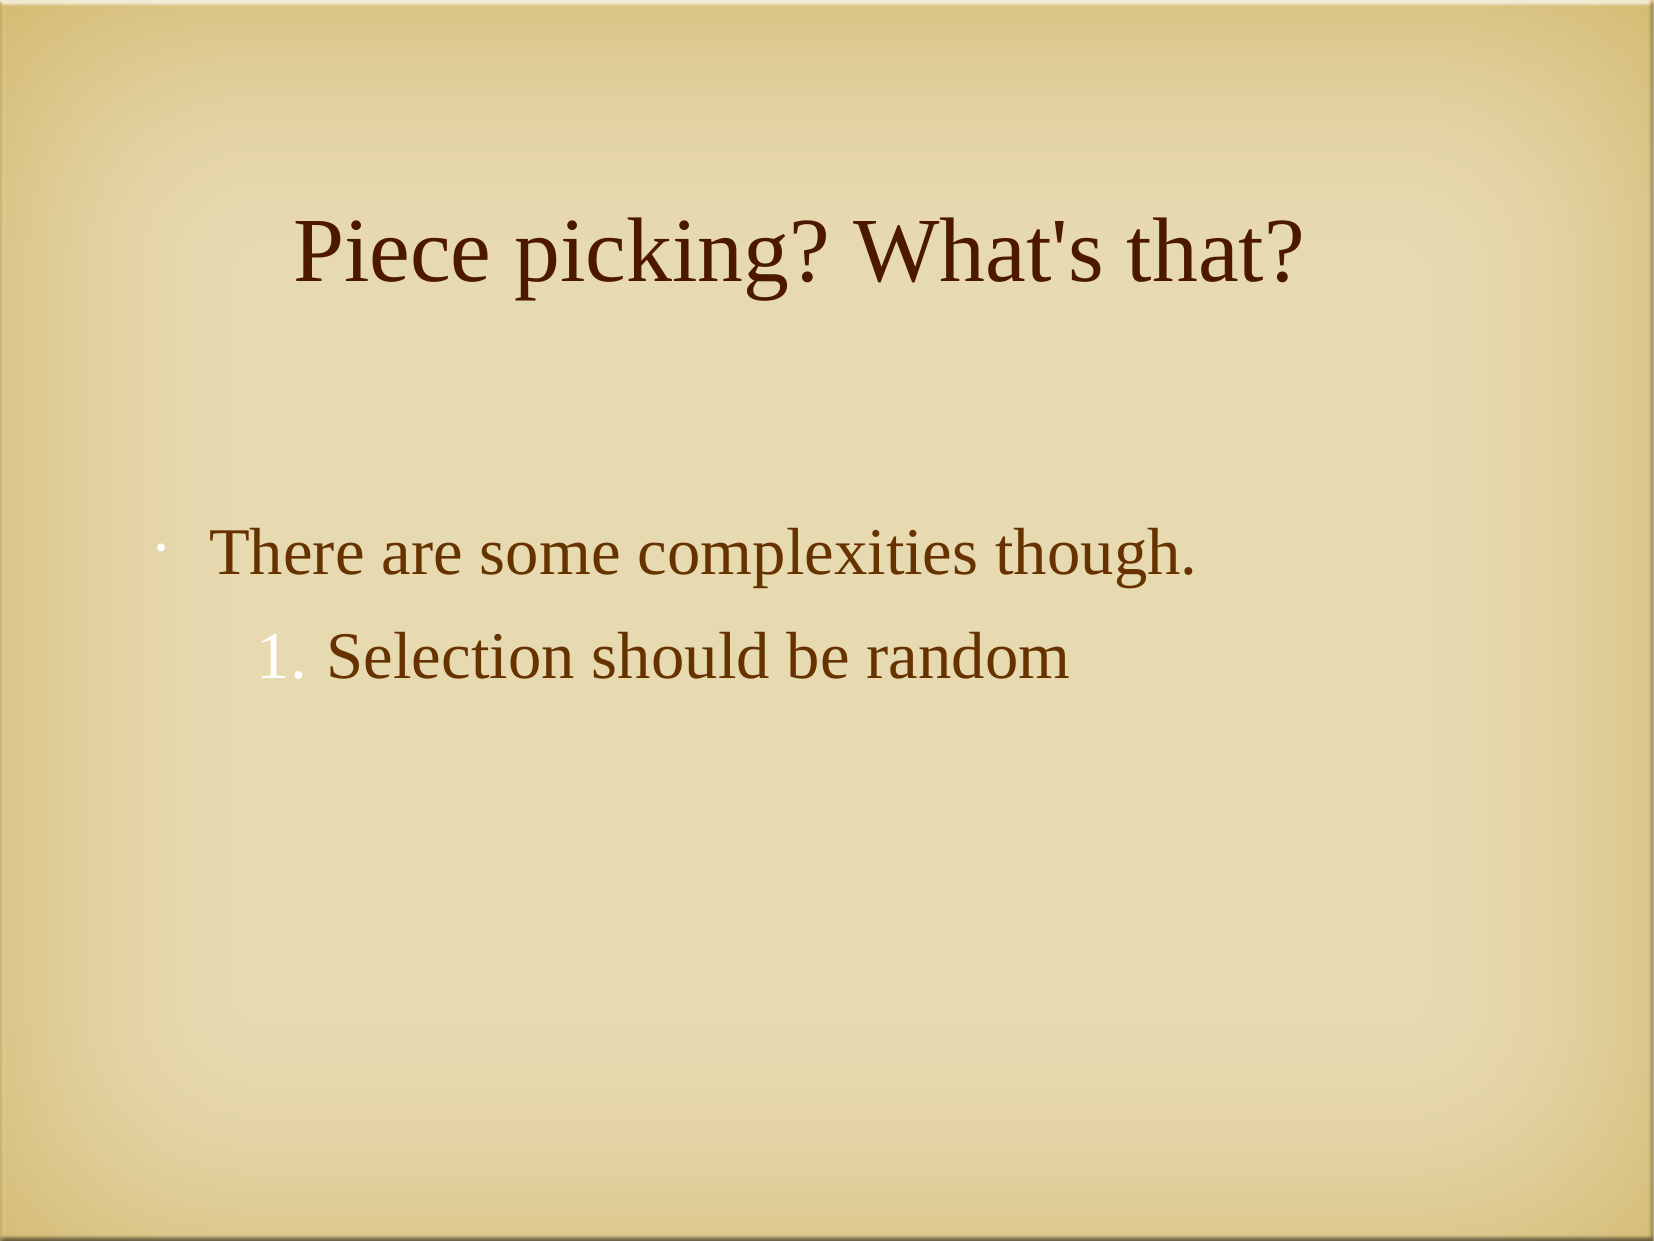

# Piece picking? What's that?
There are some complexities though.
 Selection should be random